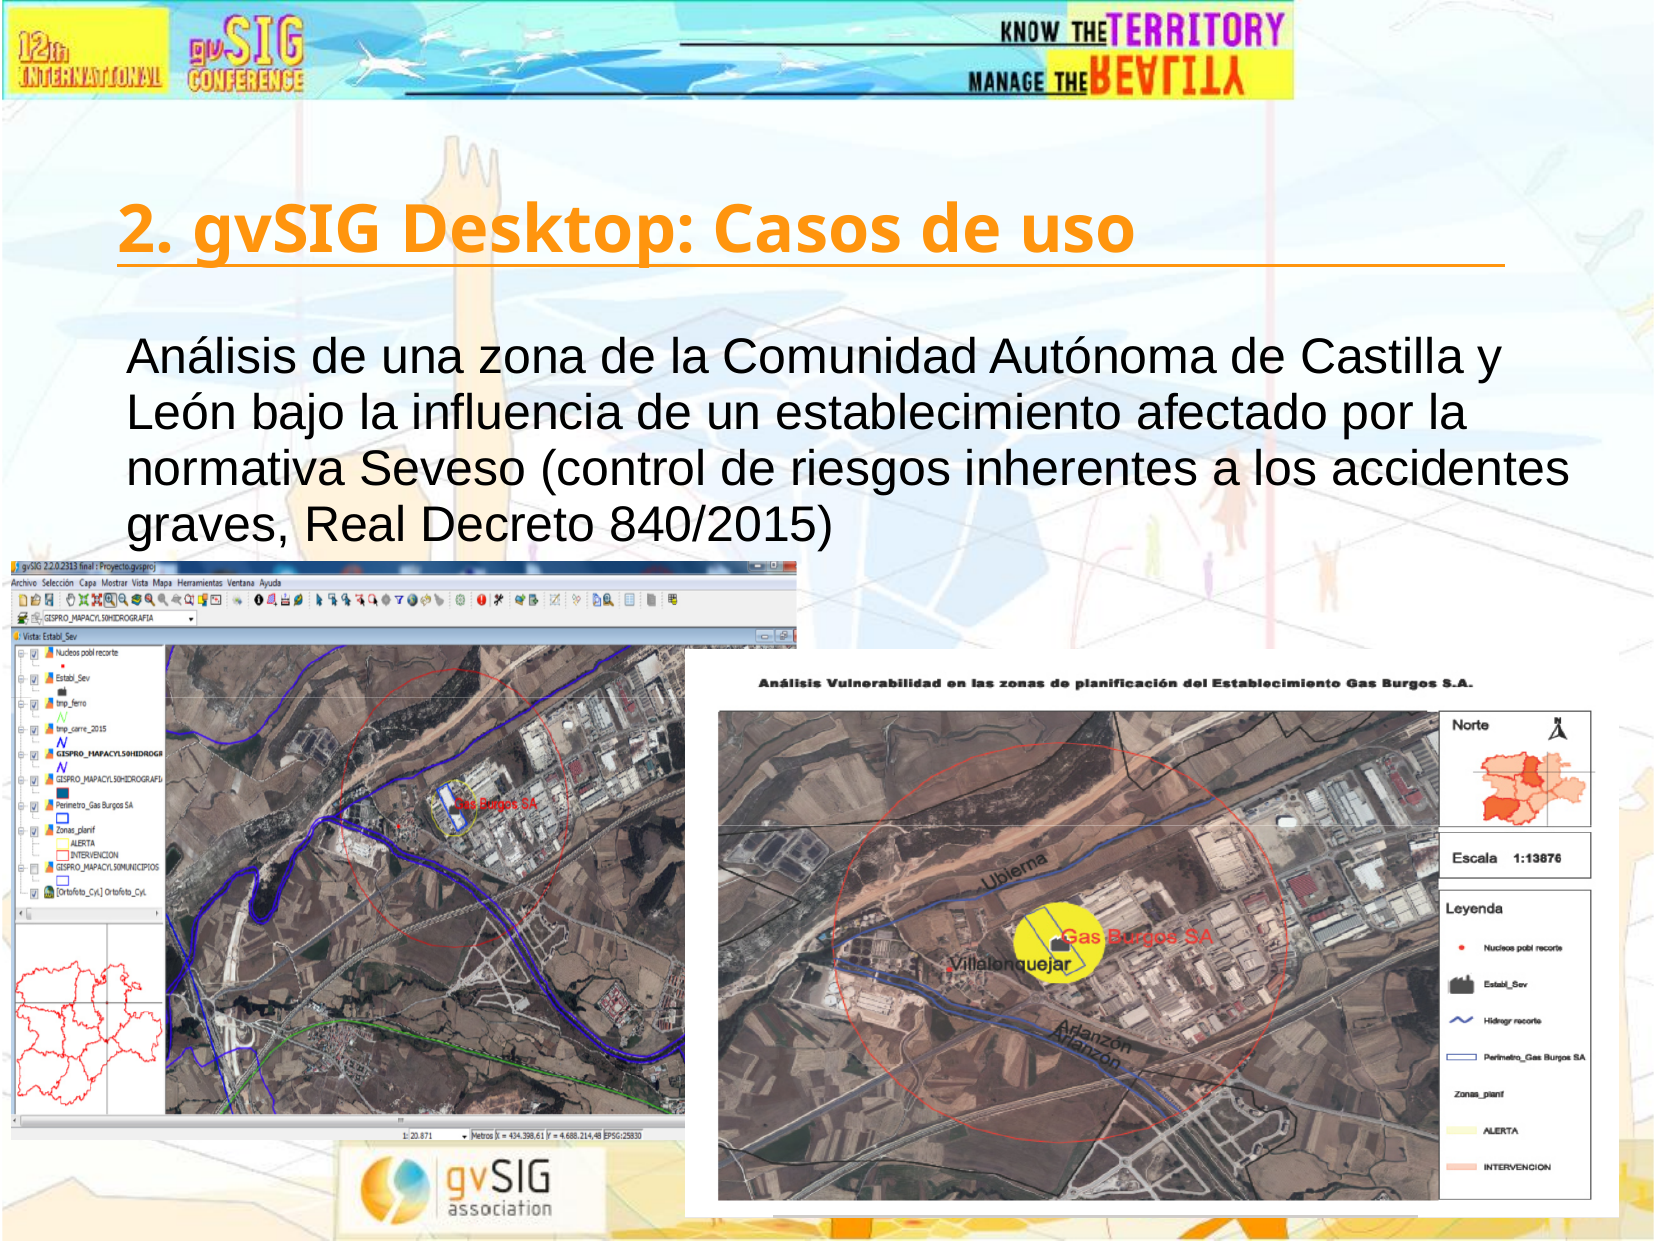

# 2. gvSIG Desktop: Casos de uso
Análisis de una zona de la Comunidad Autónoma de Castilla y León bajo la influencia de un establecimiento afectado por la normativa Seveso (control de riesgos inherentes a los accidentes graves, Real Decreto 840/2015)